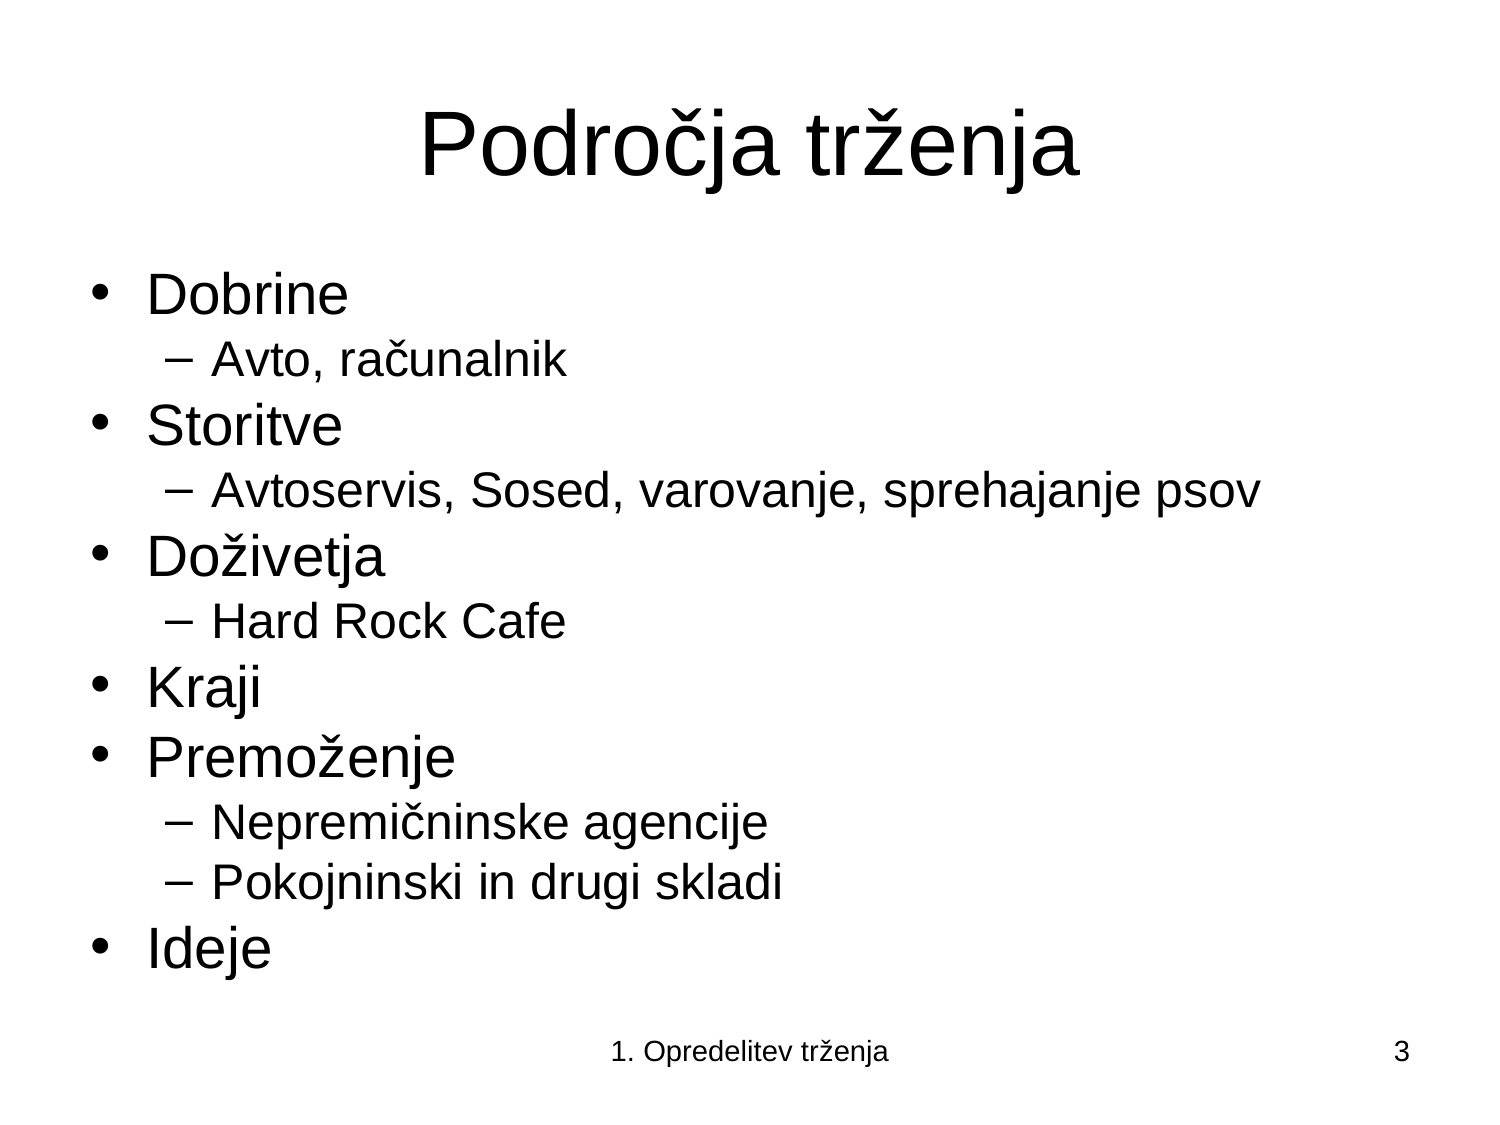

# Področja trženja
Dobrine
Avto, računalnik
Storitve
Avtoservis, Sosed, varovanje, sprehajanje psov
Doživetja
Hard Rock Cafe
Kraji
Premoženje
Nepremičninske agencije
Pokojninski in drugi skladi
Ideje
1. Opredelitev trženja